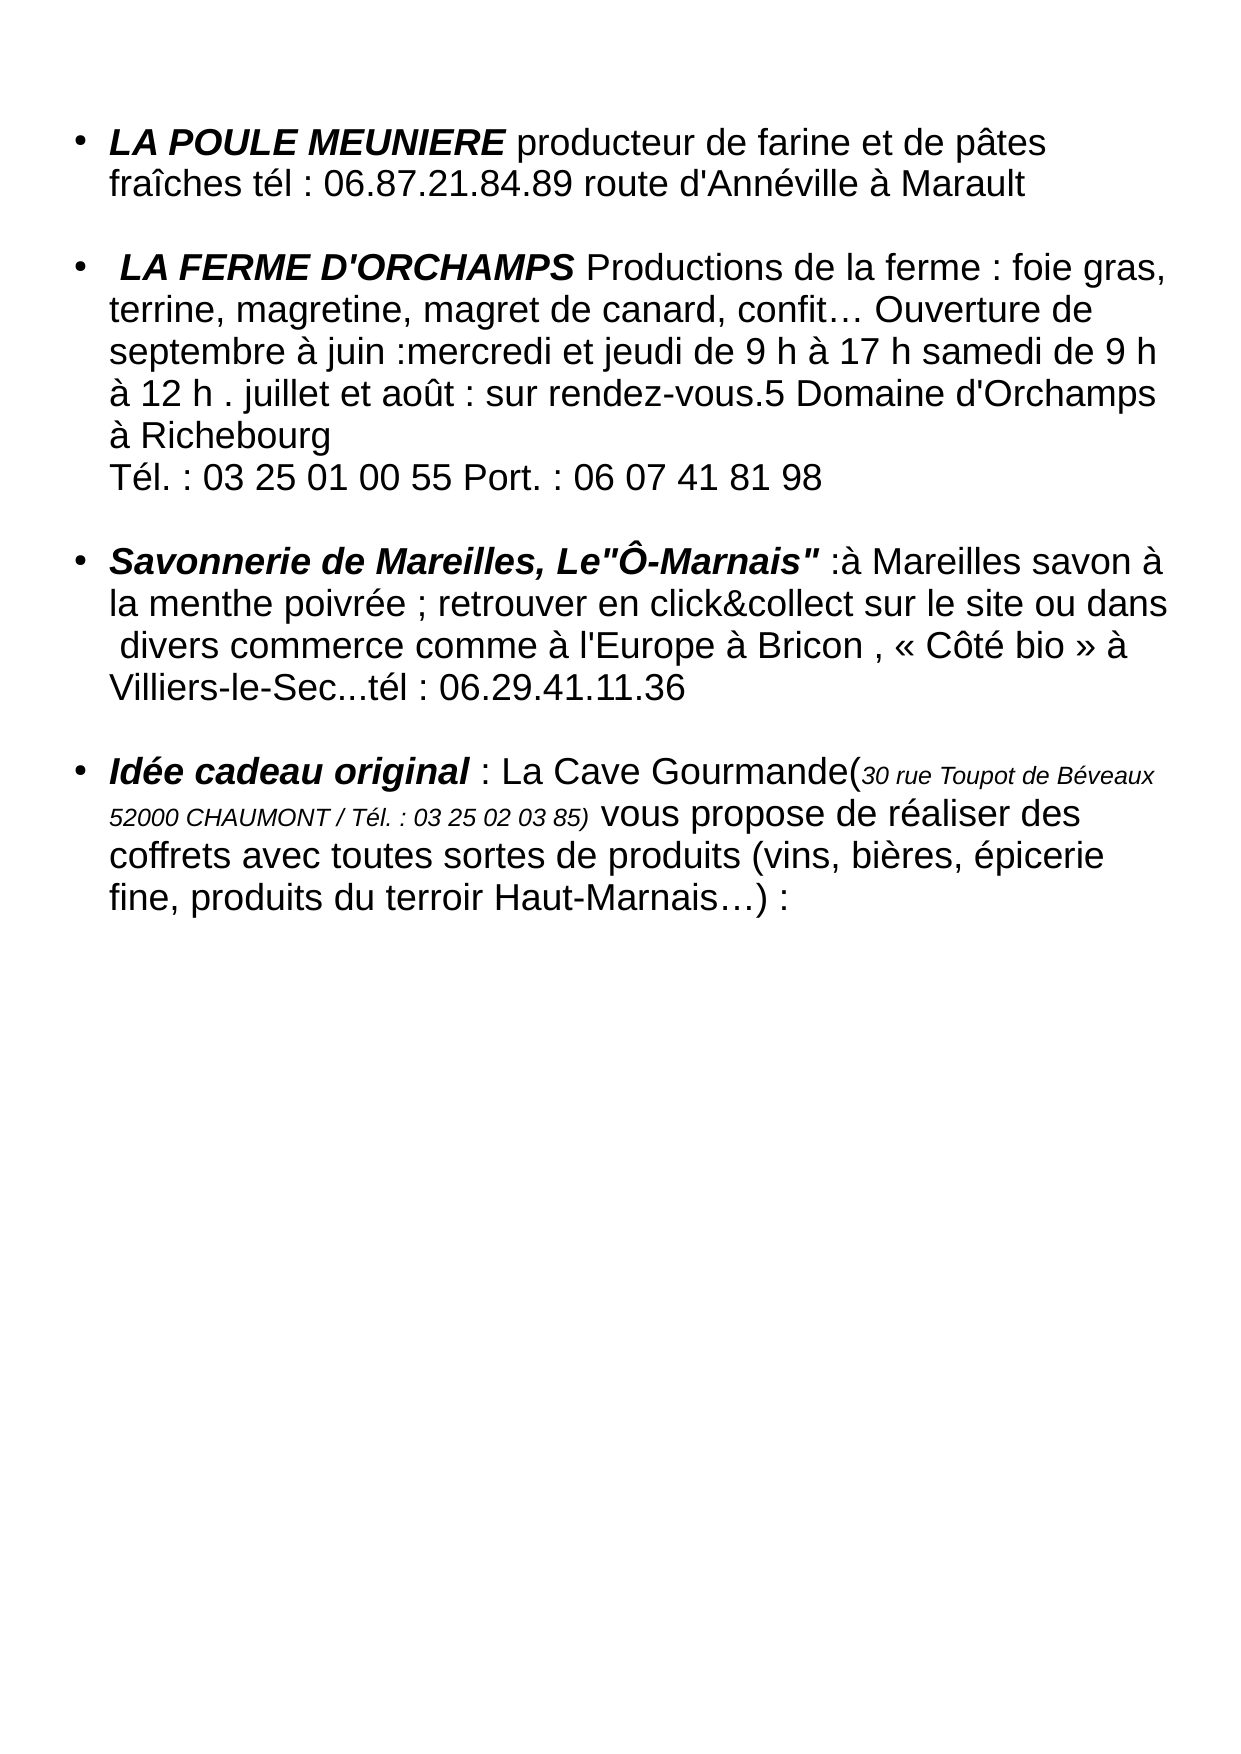

LA POULE MEUNIERE producteur de farine et de pâtes fraîches tél : 06.87.21.84.89 route d'Annéville à Marault
 LA FERME D'ORCHAMPS Productions de la ferme : foie gras, terrine, magretine, magret de canard, confit… Ouverture de septembre à juin :mercredi et jeudi de 9 h à 17 h samedi de 9 h à 12 h . juillet et août : sur rendez-vous.5 Domaine d'Orchamps à Richebourg
Tél. : 03 25 01 00 55 Port. : 06 07 41 81 98
Savonnerie de Mareilles, Le"Ô-Marnais" :à Mareilles savon à la menthe poivrée ; retrouver en click&collect sur le site ou dans divers commerce comme à l'Europe à Bricon , « Côté bio » à Villiers-le-Sec...tél : 06.29.41.11.36
Idée cadeau original : La Cave Gourmande(30 rue Toupot de Béveaux 52000 CHAUMONT / Tél. : 03 25 02 03 85) vous propose de réaliser des coffrets avec toutes sortes de produits (vins, bières, épicerie fine, produits du terroir Haut-Marnais…) :